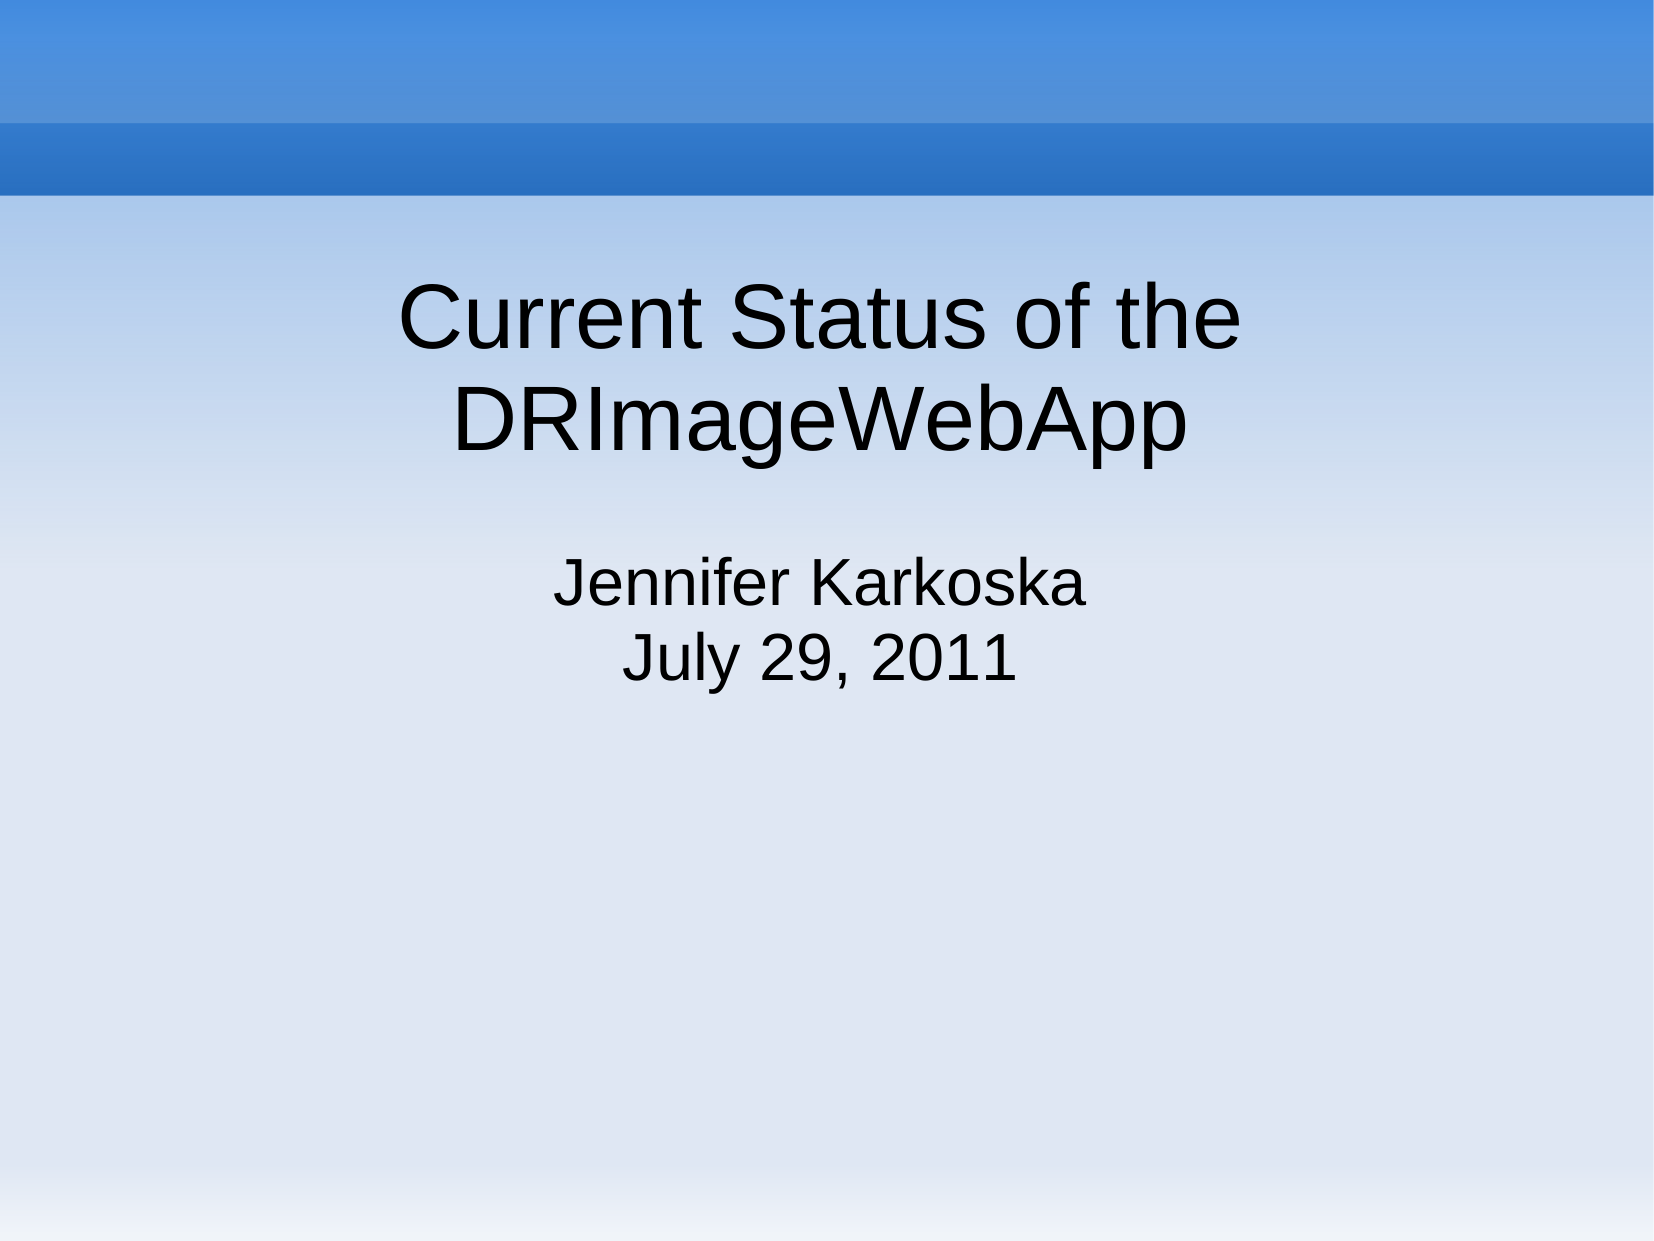

# Current Status of the DRImageWebApp
Jennifer Karkoska
July 29, 2011